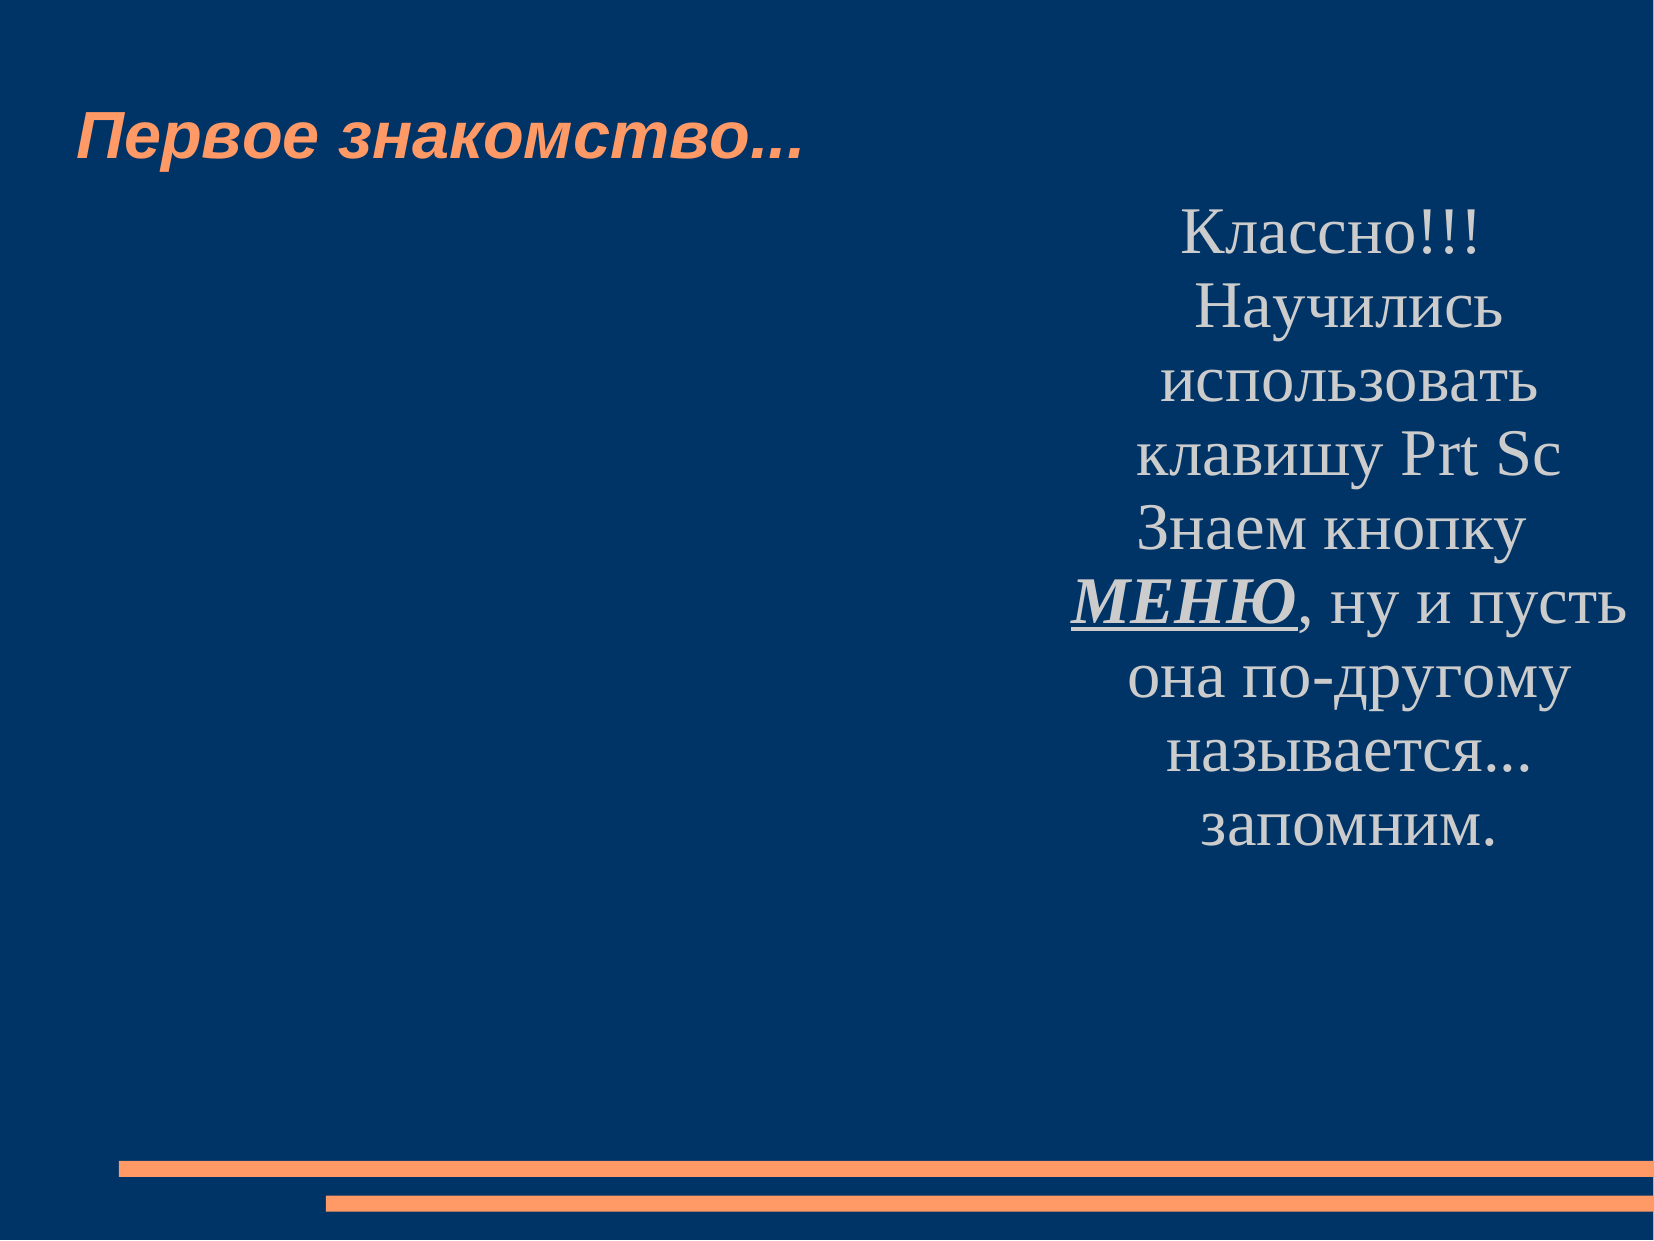

# Первое знакомство...
Классно!!! Научились использовать клавишу Prt Sc
Знаем кнопку МЕНЮ, ну и пусть она по-другому называется... запомним.